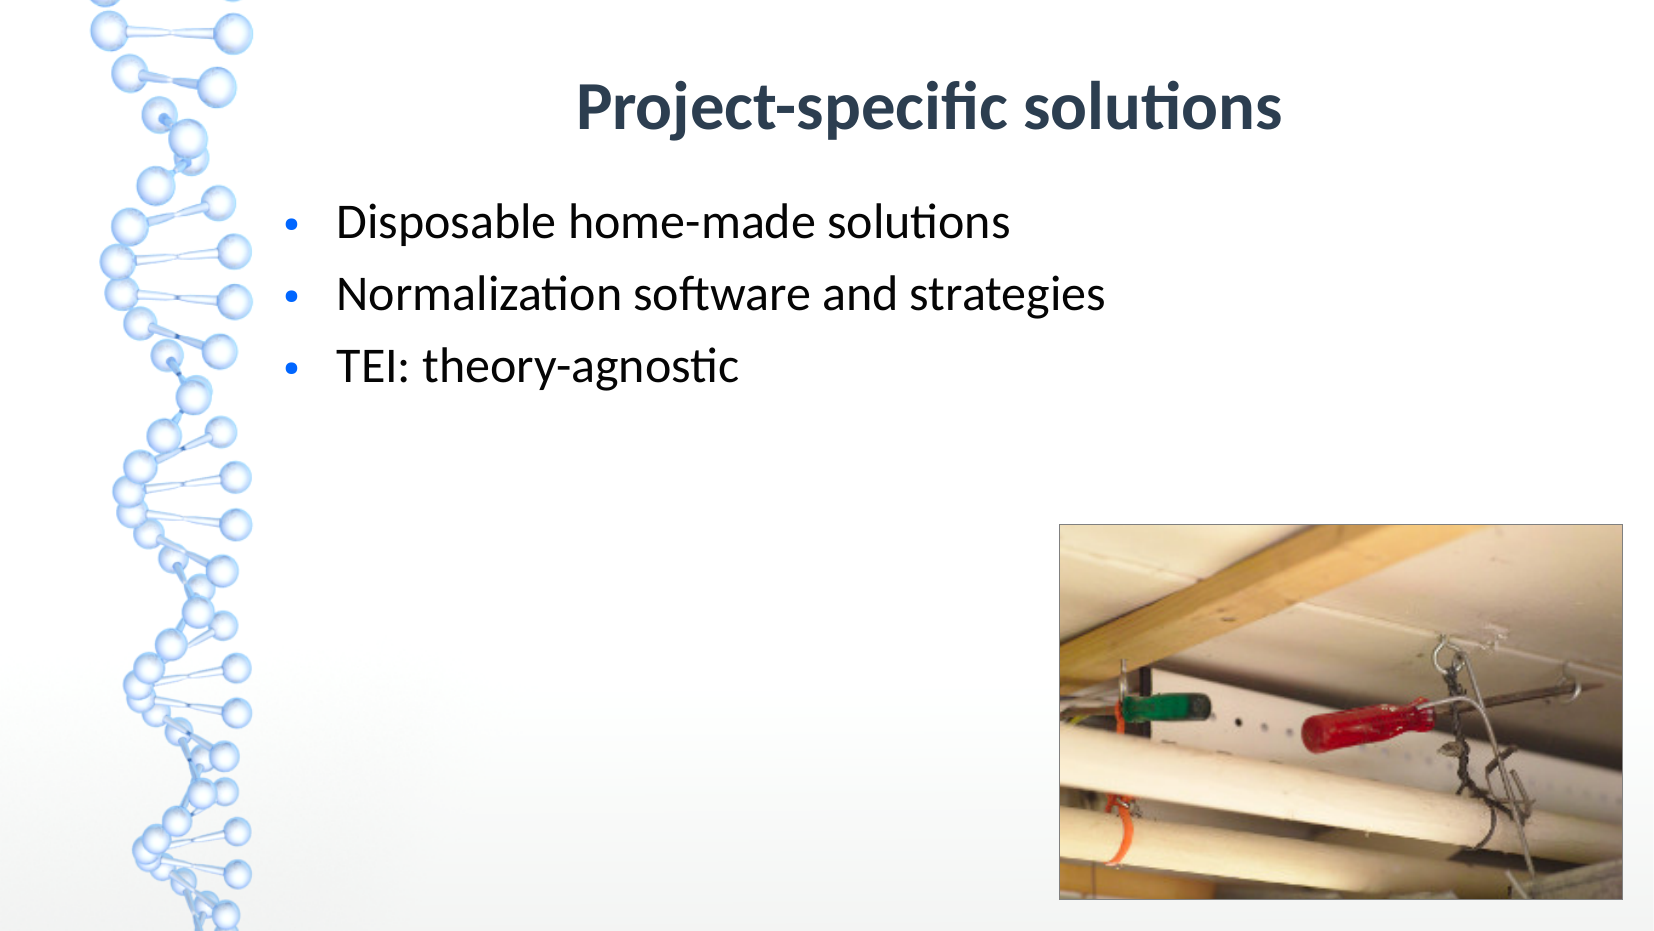

# Project-specific solutions
Disposable home-made solutions
Normalization software and strategies
TEI: theory-agnostic